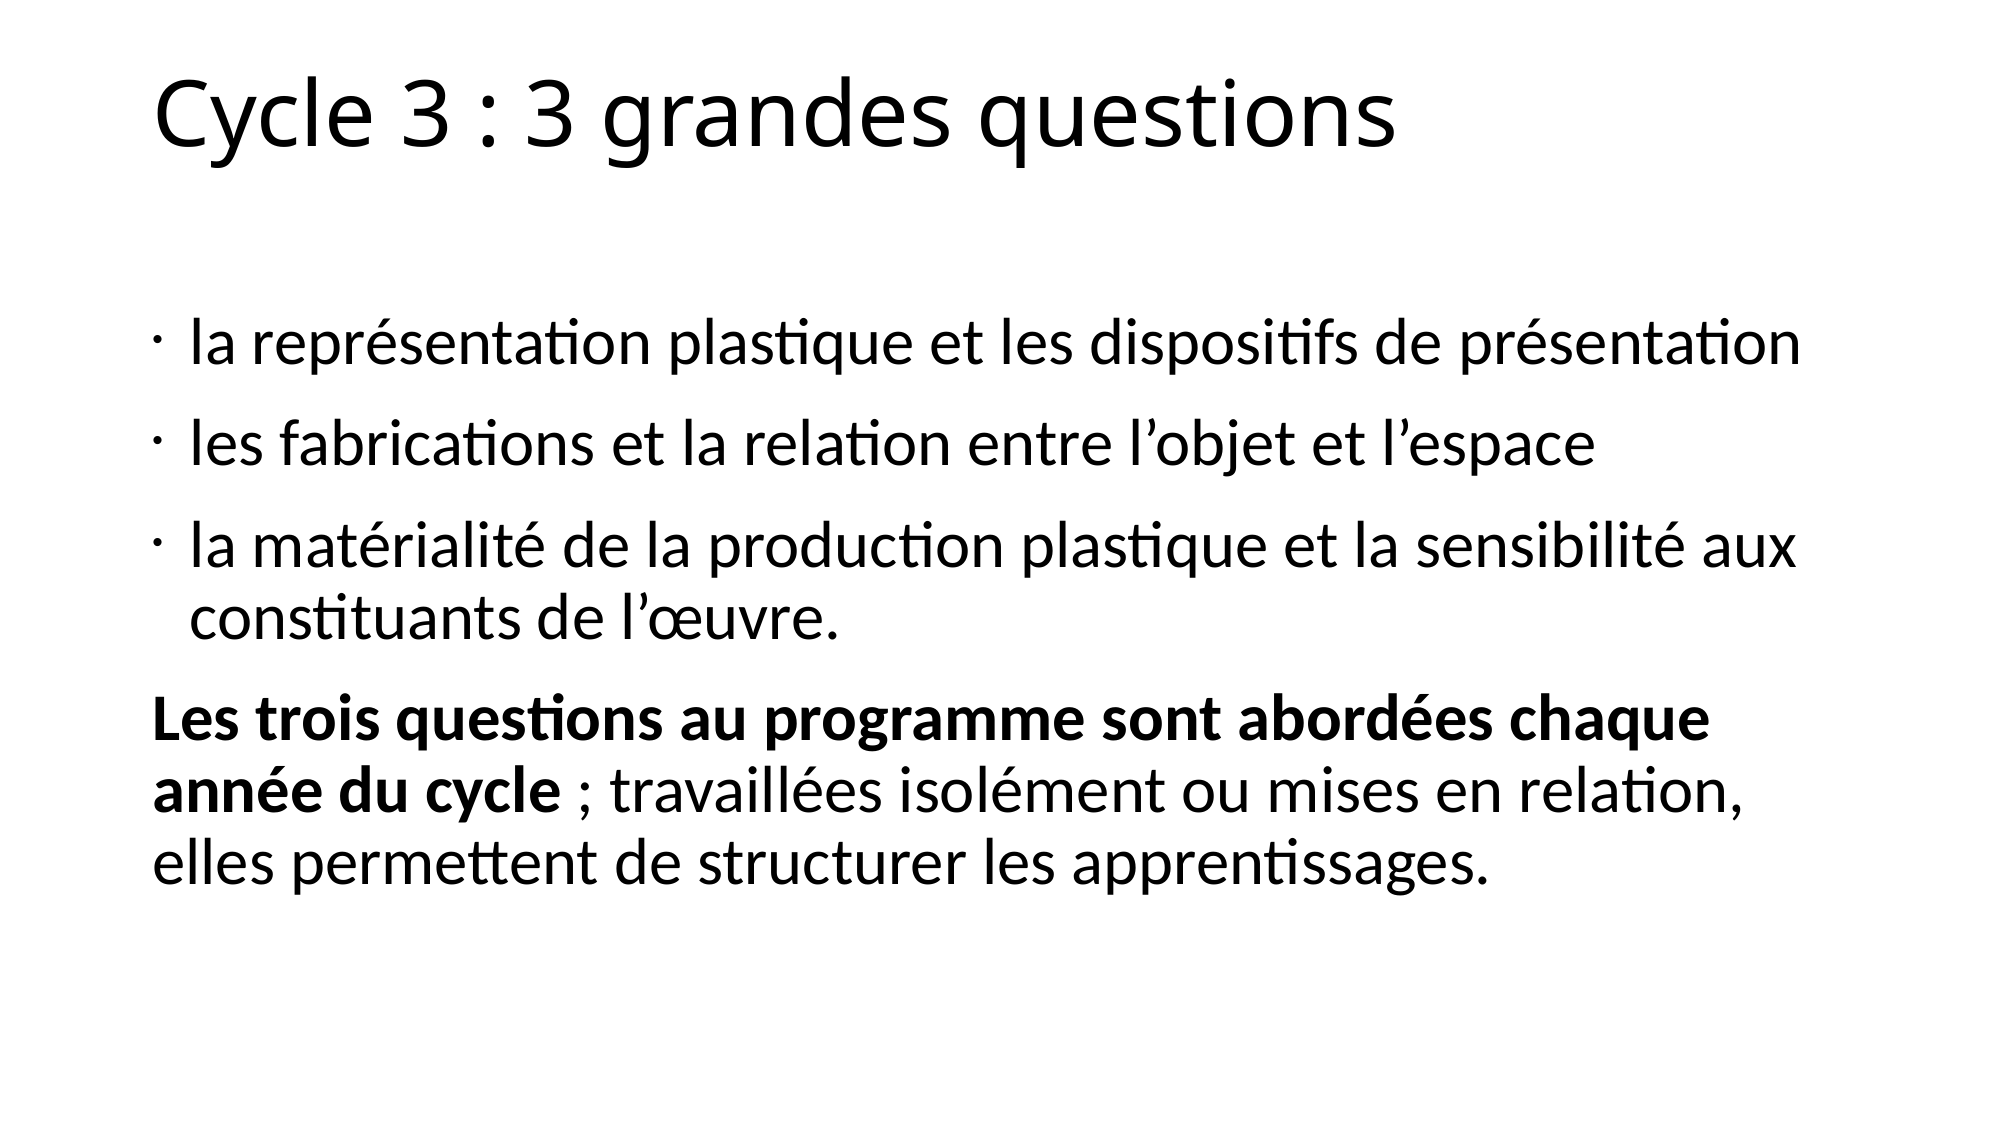

# Cycle 3 : 3 grandes questions
la représentation plastique et les dispositifs de présentation
les fabrications et la relation entre l’objet et l’espace
la matérialité de la production plastique et la sensibilité aux constituants de l’œuvre.
Les trois questions au programme sont abordées chaque année du cycle ; travaillées isolément ou mises en relation, elles permettent de structurer les apprentissages.